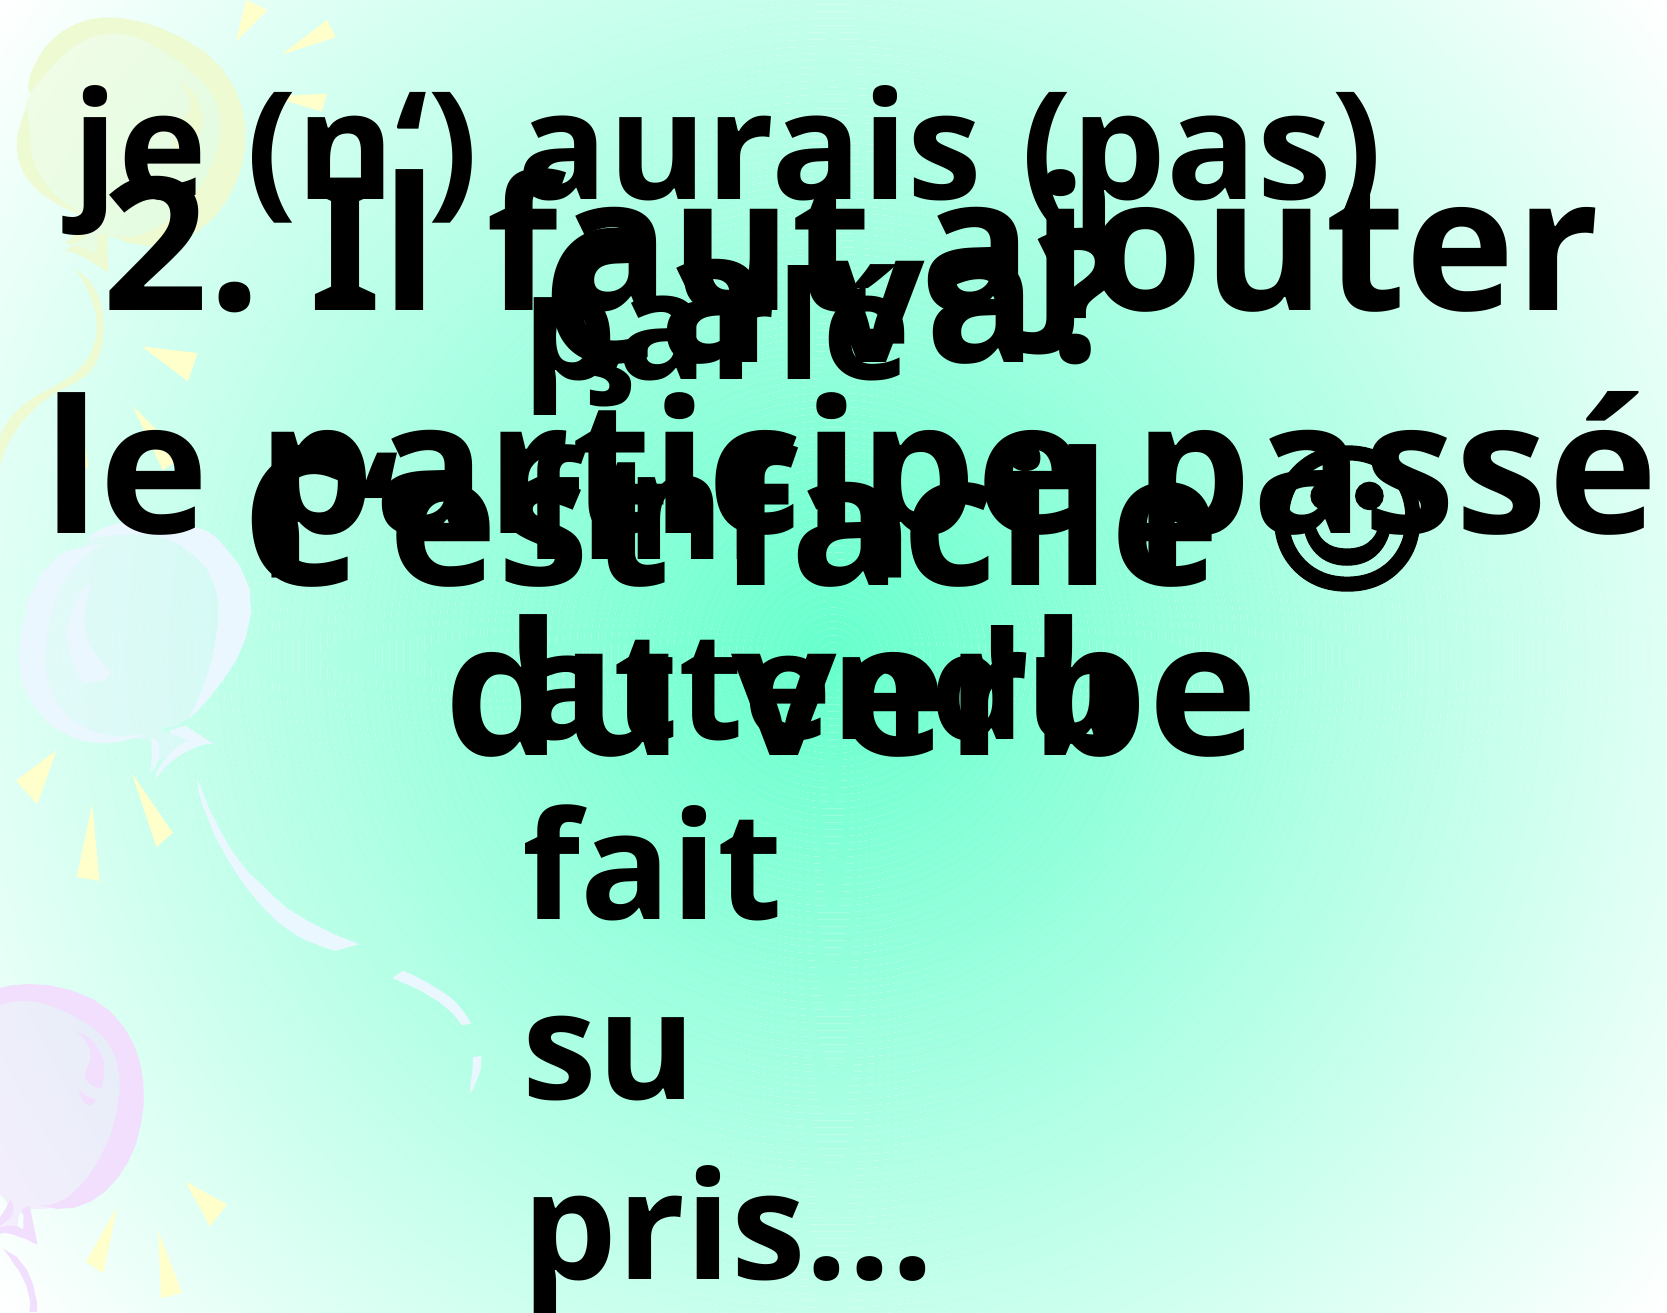

je (n‘) aurais (pas)
							parlé
							fini
							attendu
							fait
							su
							pris...
2. Il faut ajouter
le participe passé
du verbe
Ça va?
C‘est facile 